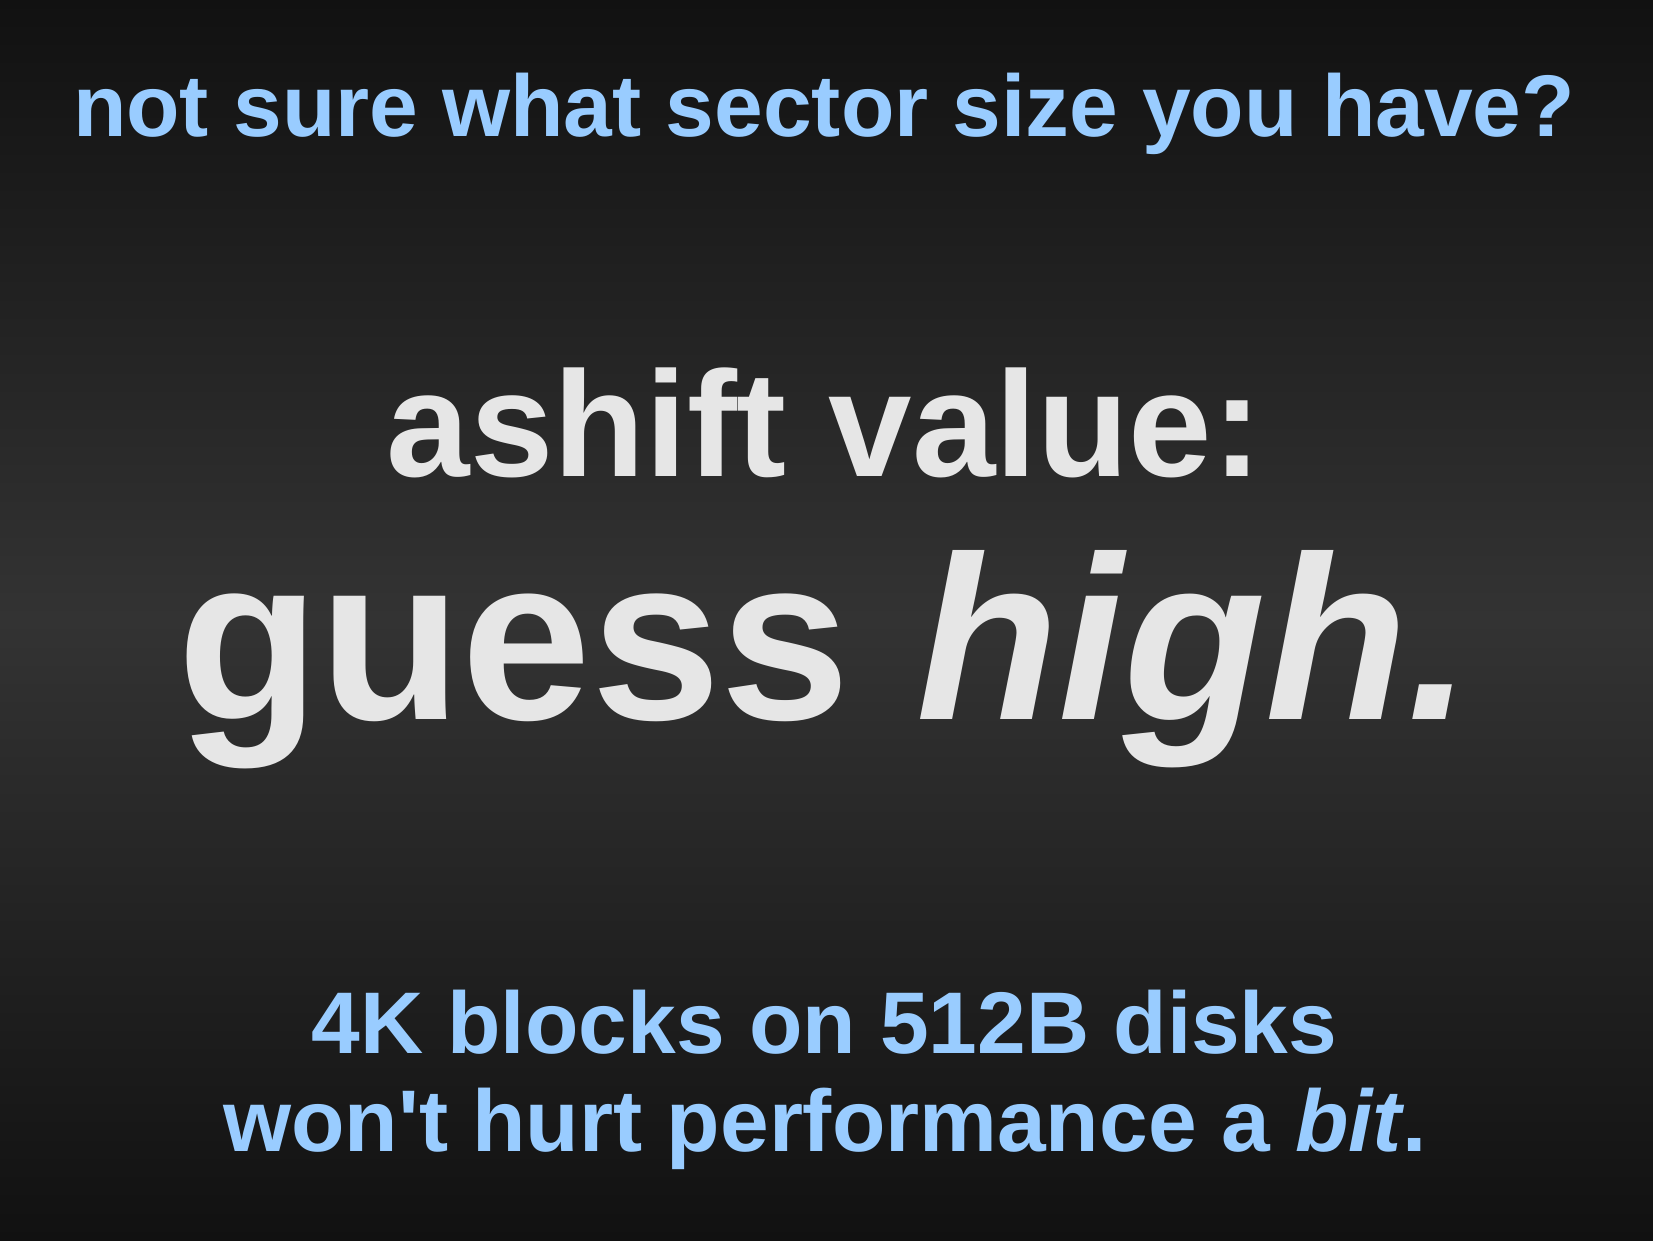

# not sure what sector size you have?
ashift value:
guess high.
4K blocks on 512B disks
won't hurt performance a bit.